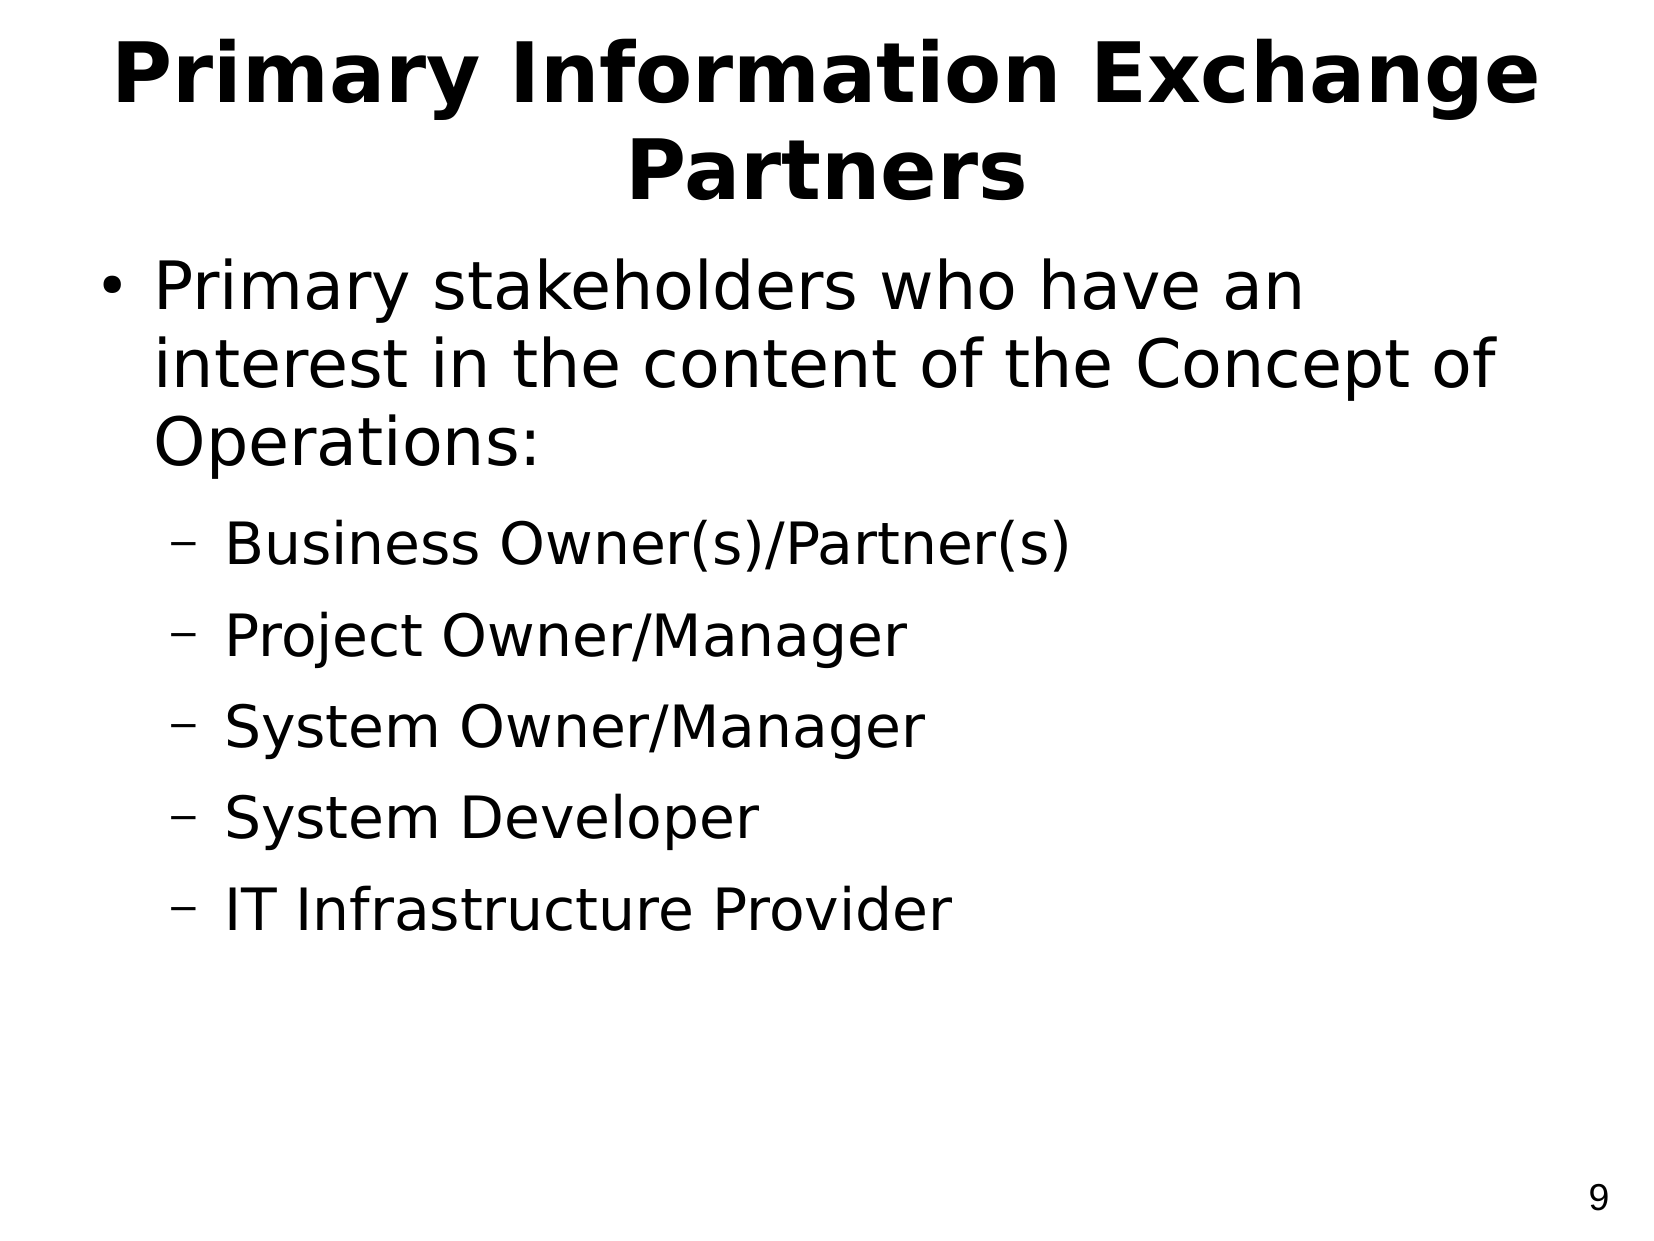

# Primary Information Exchange Partners
Primary stakeholders who have an interest in the content of the Concept of Operations:
Business Owner(s)/Partner(s)
Project Owner/Manager
System Owner/Manager
System Developer
IT Infrastructure Provider